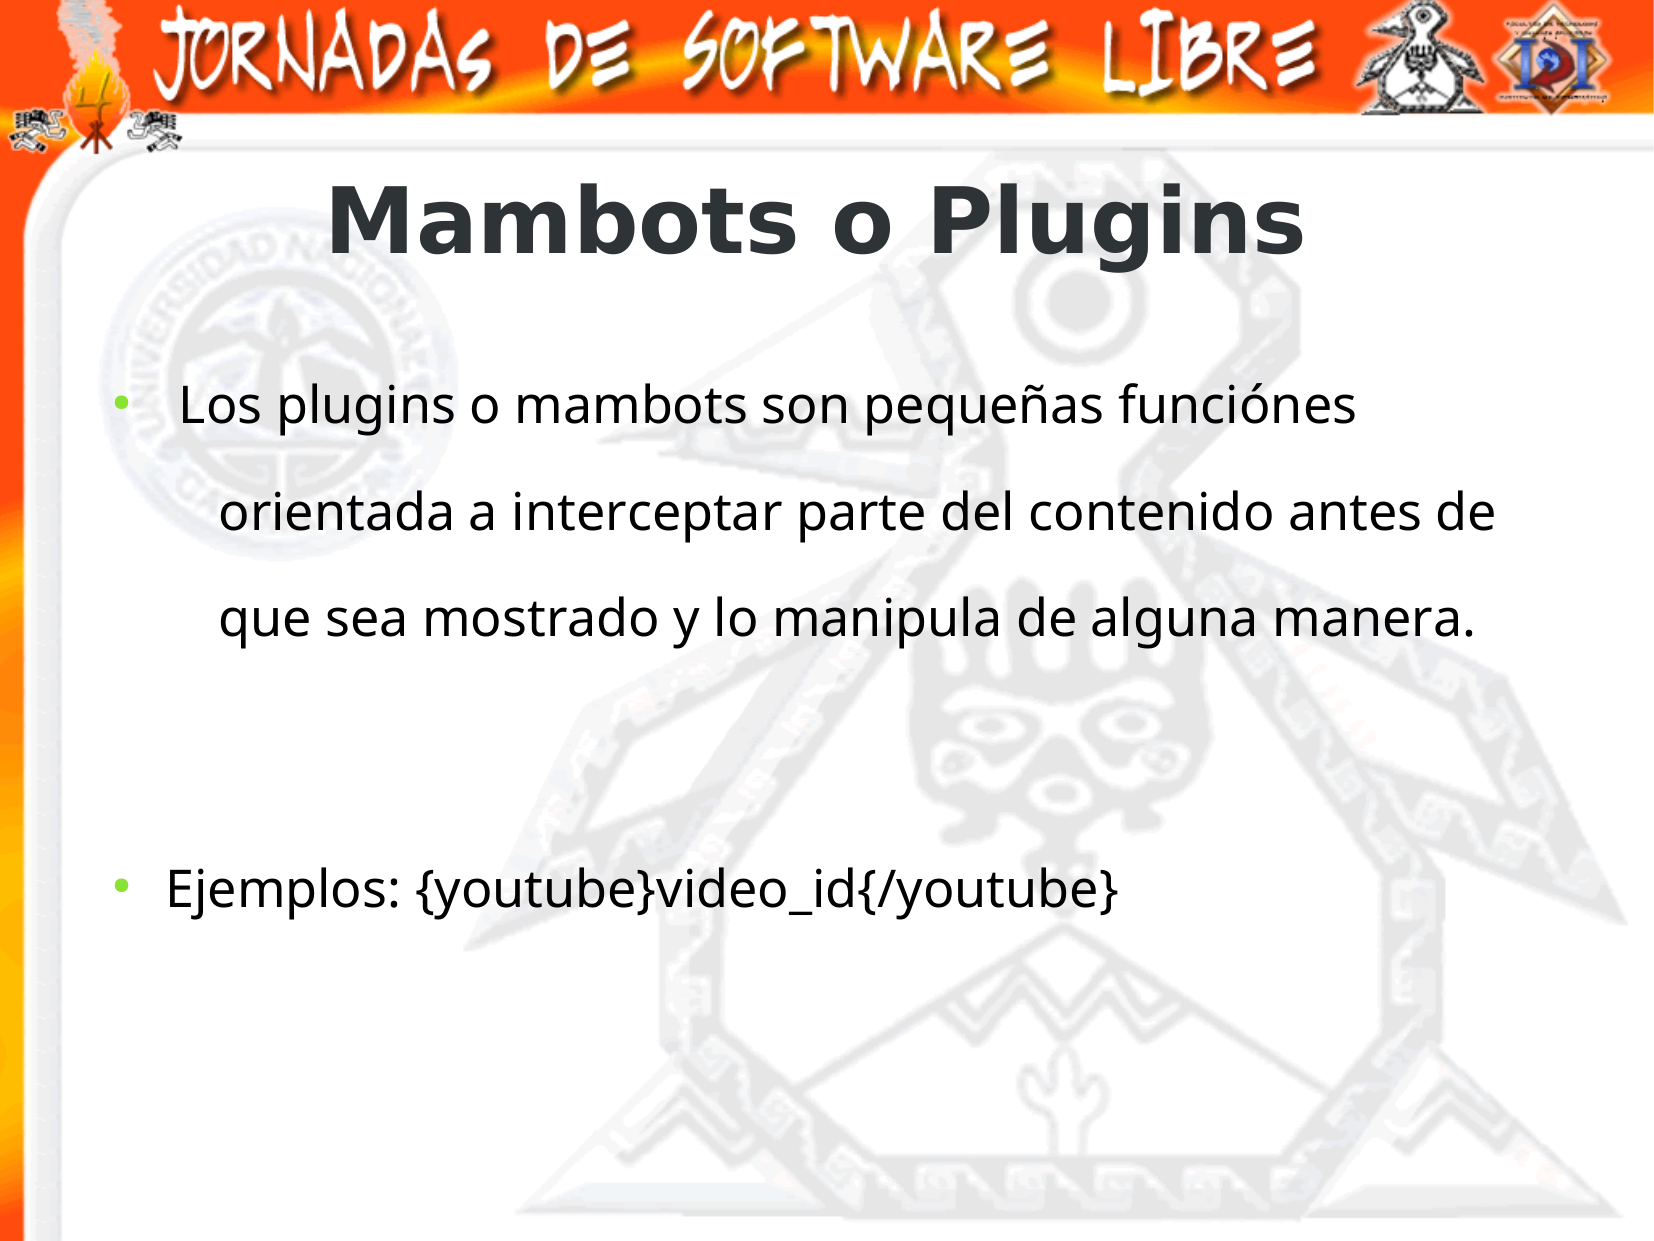

# Mambots o Plugins
 Los plugins o mambots son pequeñas funciónes orientada a interceptar parte del contenido antes de que sea mostrado y lo manipula de alguna manera.
Ejemplos: {youtube}video_id{/youtube}